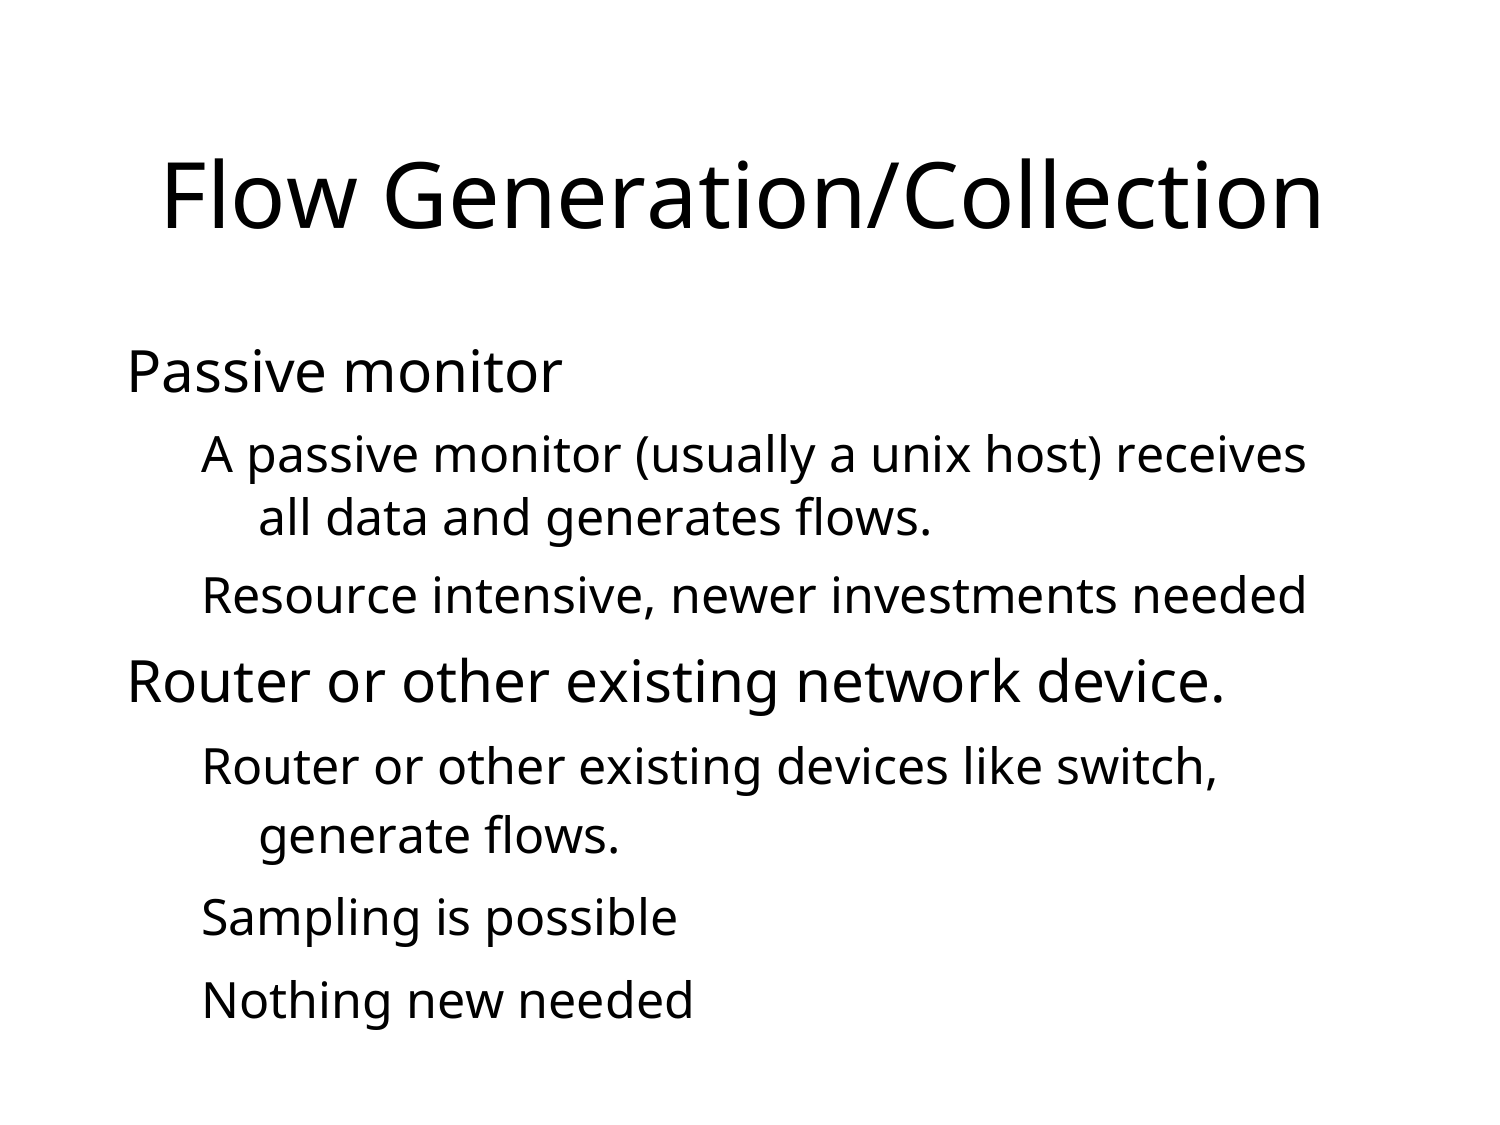

# Flow Generation/Collection
Passive monitor
A passive monitor (usually a unix host) receives all data and generates flows.
Resource intensive, newer investments needed
Router or other existing network device.
Router or other existing devices like switch, generate flows.
Sampling is possible
Nothing new needed